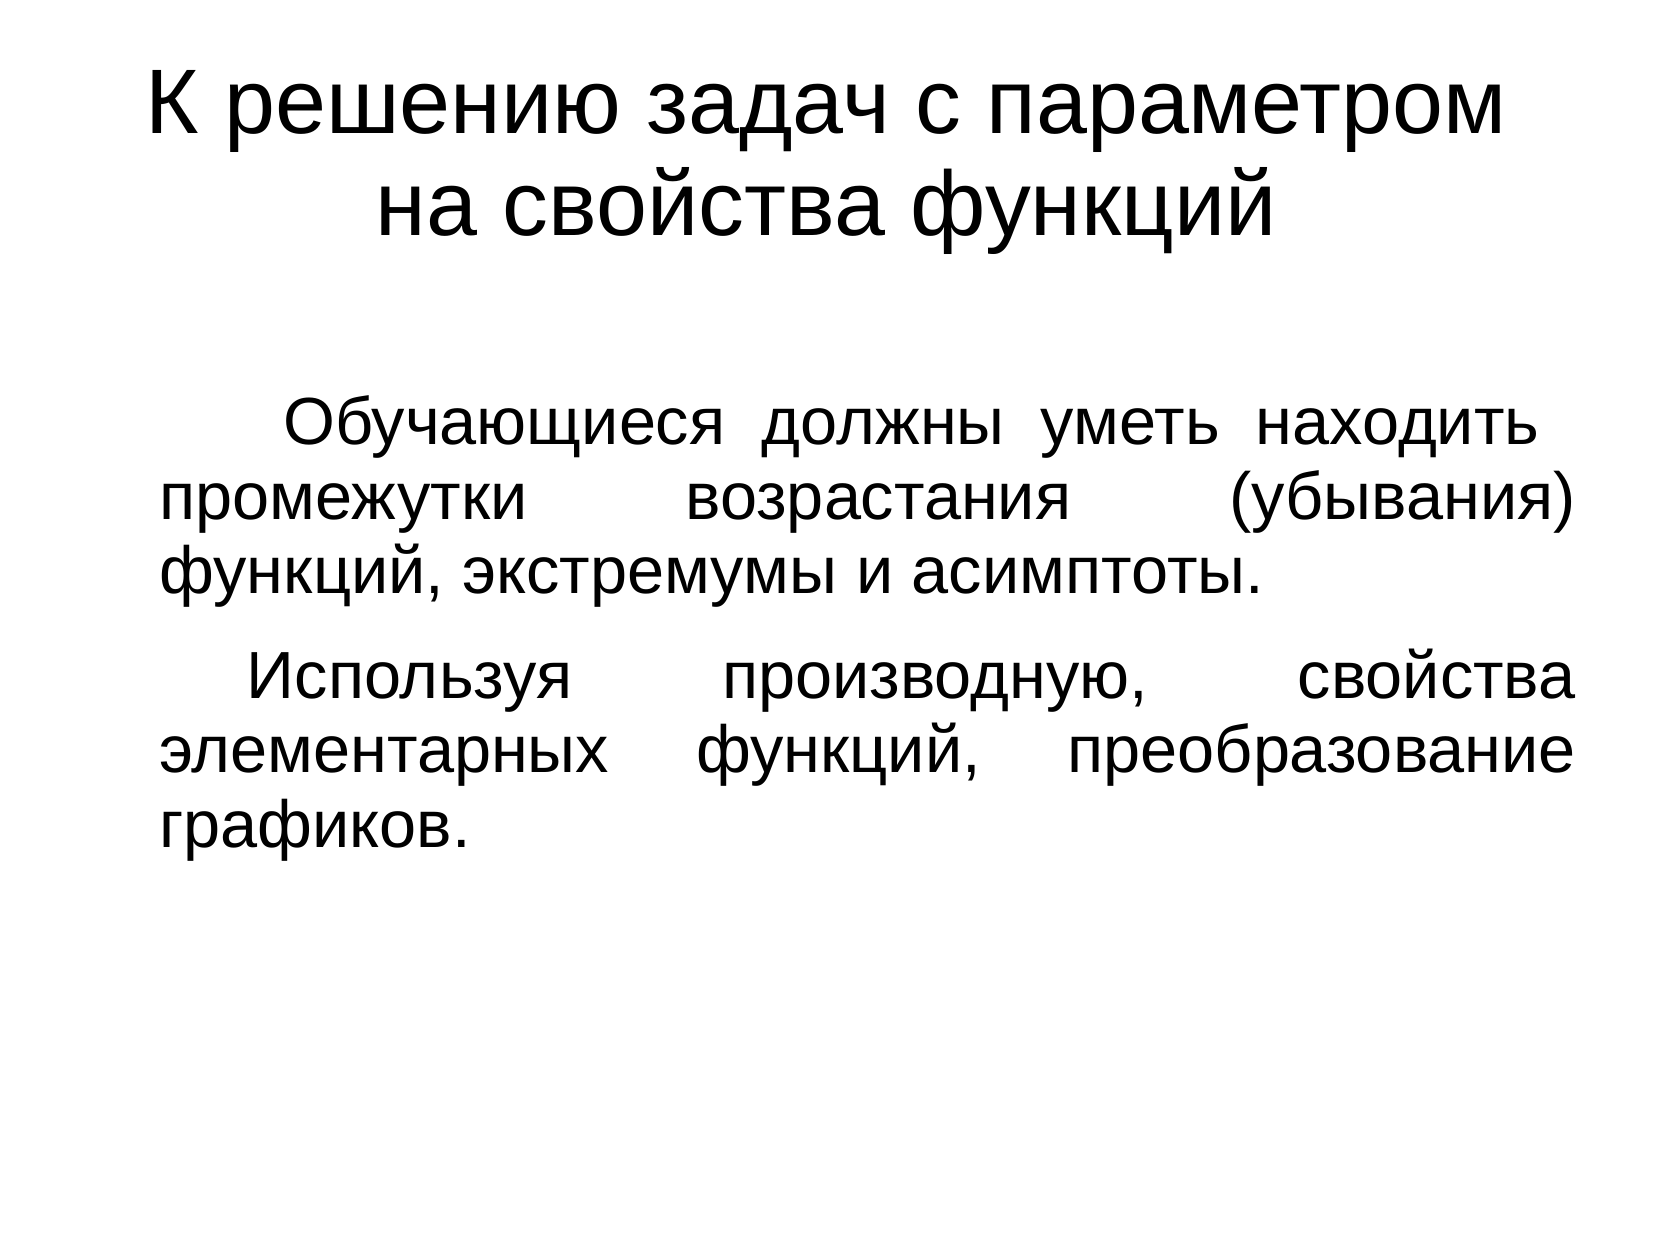

# К решению задач с параметром на свойства функций
 Обучающиеся должны уметь находить промежутки возрастания (убывания) функций, экстремумы и асимптоты.
Используя производную, свойства элементарных функций, преобразование графиков.